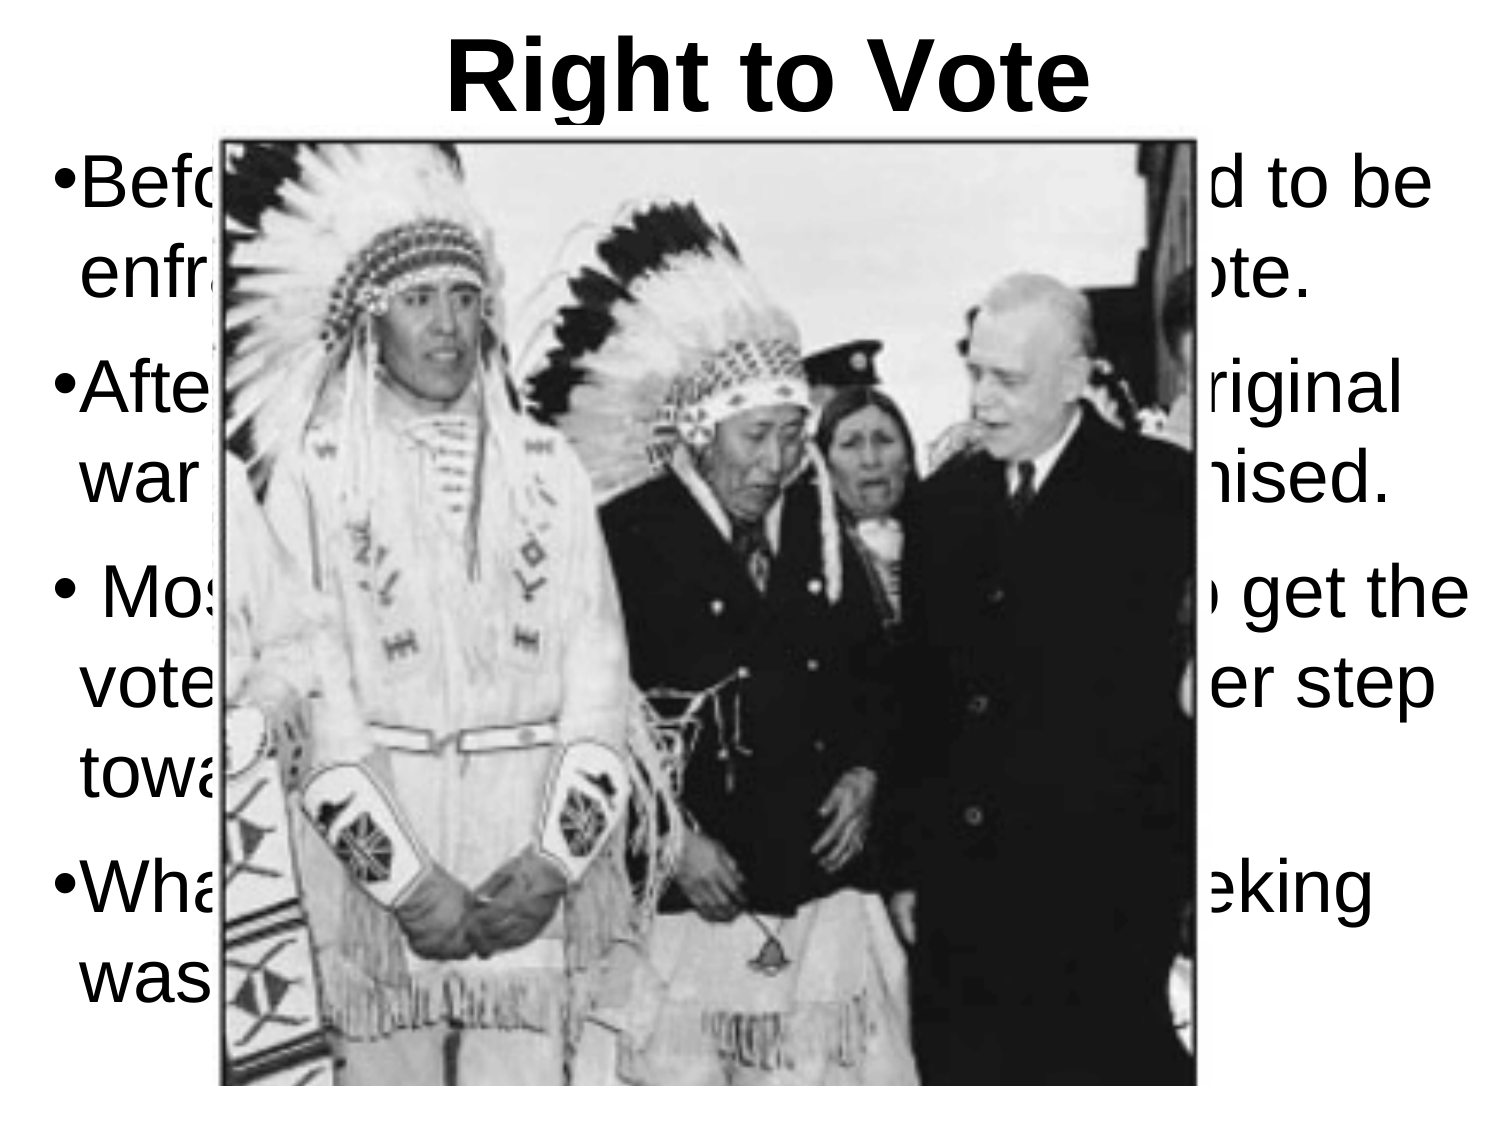

Right to Vote
Before 1960, aboriginal people had to be enfranchised to gain the right to vote.
After WW1, Bill 14 stated that aboriginal war vets be automatically enfranchised.
 Most aboriginals were reluctant to get the vote because they saw it as another step toward assimilation.
What First Nation People were seeking was the right to self-government.